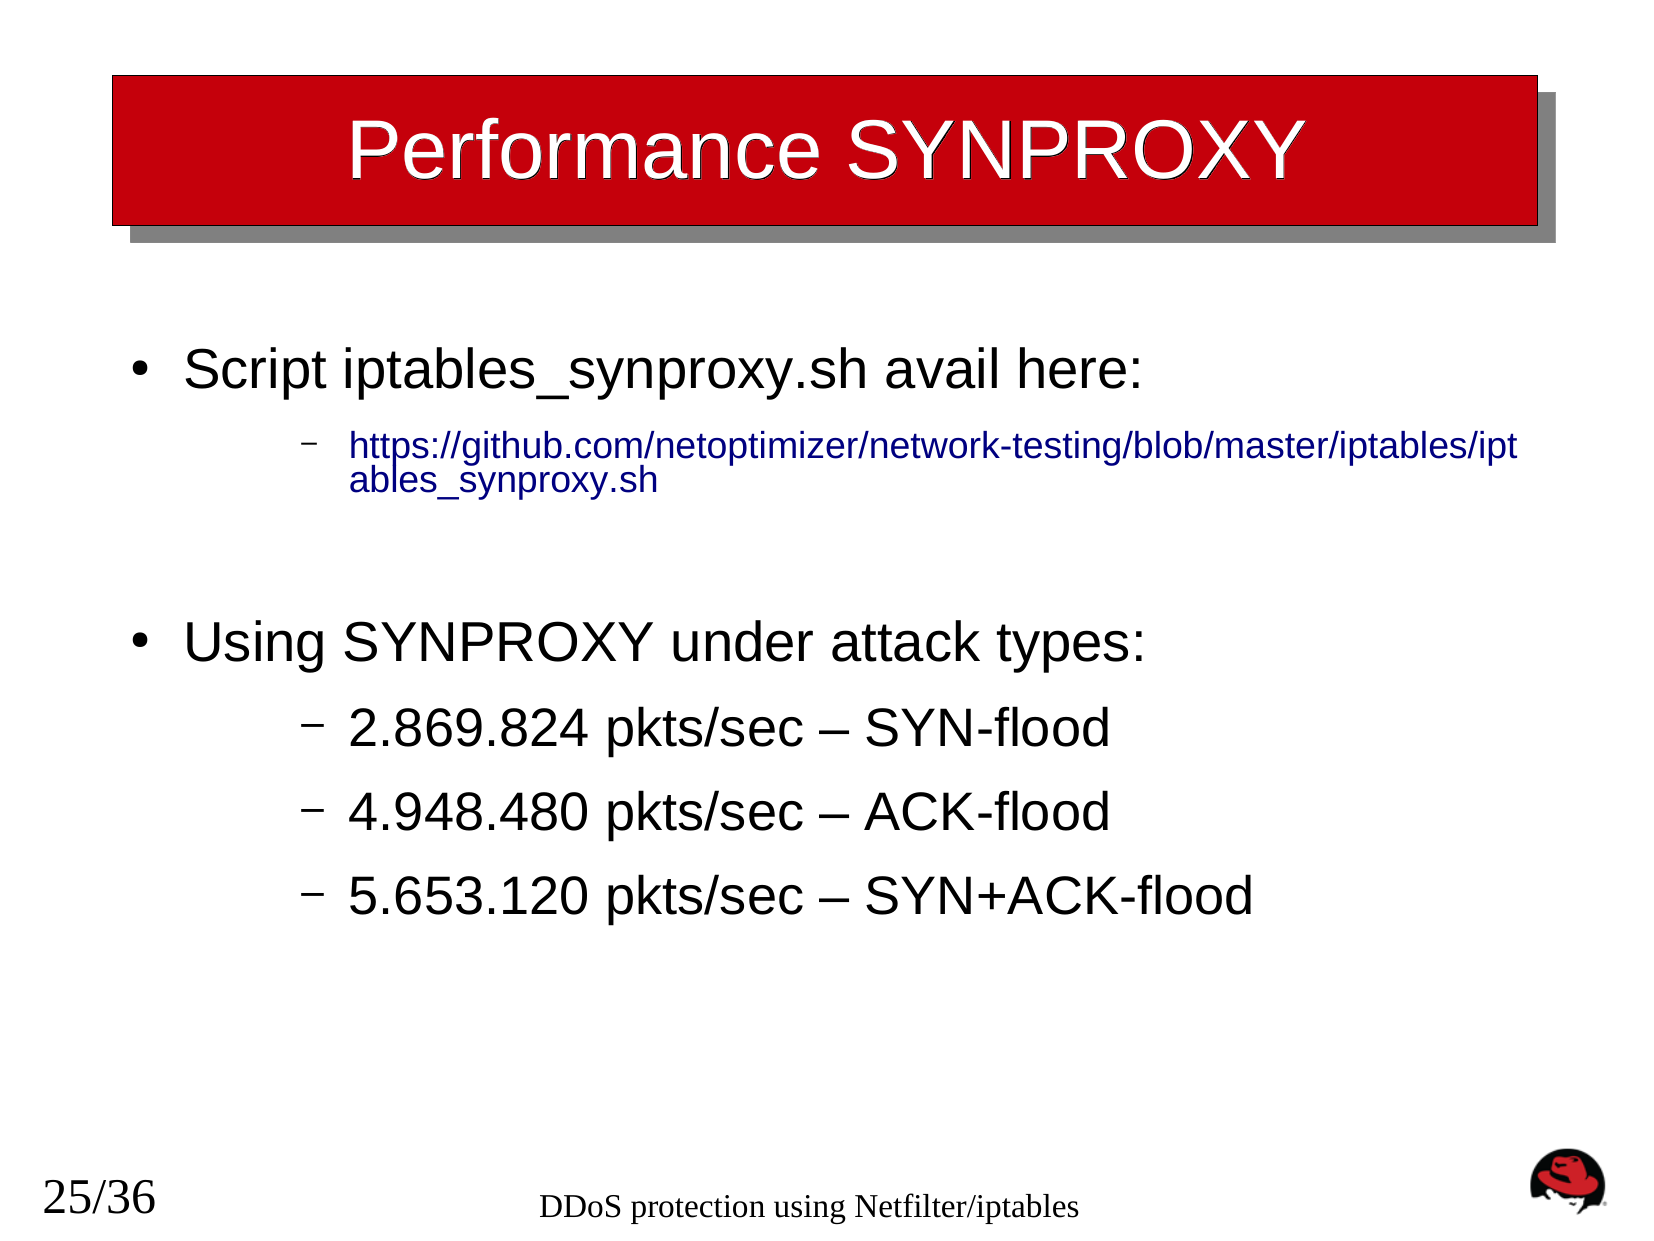

# Performance SYNPROXY
Script iptables_synproxy.sh avail here:
https://github.com/netoptimizer/network-testing/blob/master/iptables/iptables_synproxy.sh
Using SYNPROXY under attack types:
2.869.824 pkts/sec – SYN-flood
4.948.480 pkts/sec – ACK-flood
5.653.120 pkts/sec – SYN+ACK-flood